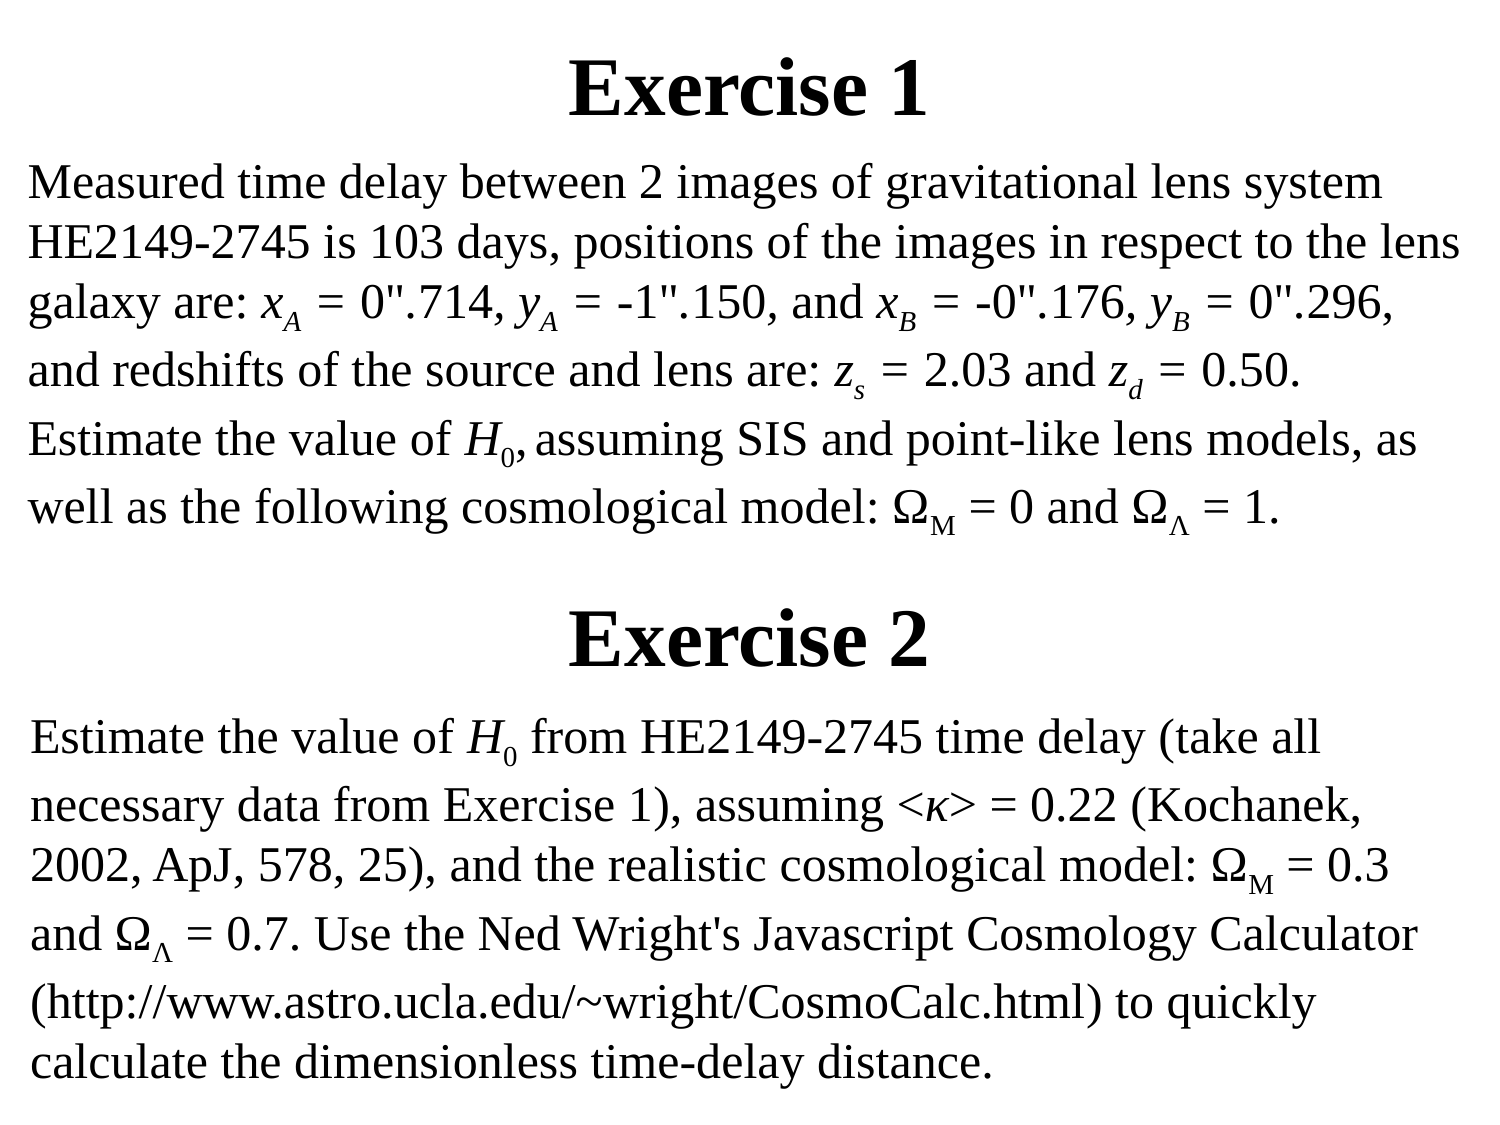

# Exercise 1
Measured time delay between 2 images of gravitational lens system HE2149-2745 is 103 days, positions of the images in respect to the lens galaxy are: xA = 0".714, yA = -1".150, and xB = -0".176, yB = 0".296, and redshifts of the source and lens are: zs = 2.03 and zd = 0.50. Estimate the value of H0, assuming SIS and point-like lens models, as well as the following cosmological model: ΩM = 0 and ΩΛ = 1.
Exercise 2
Estimate the value of H0 from HE2149-2745 time delay (take all necessary data from Exercise 1), assuming <κ> = 0.22 (Kochanek, 2002, ApJ, 578, 25), and the realistic cosmological model: ΩM = 0.3 and ΩΛ = 0.7. Use the Ned Wright's Javascript Cosmology Calculator
(http://www.astro.ucla.edu/~wright/CosmoCalc.html) to quickly calculate the dimensionless time-delay distance.